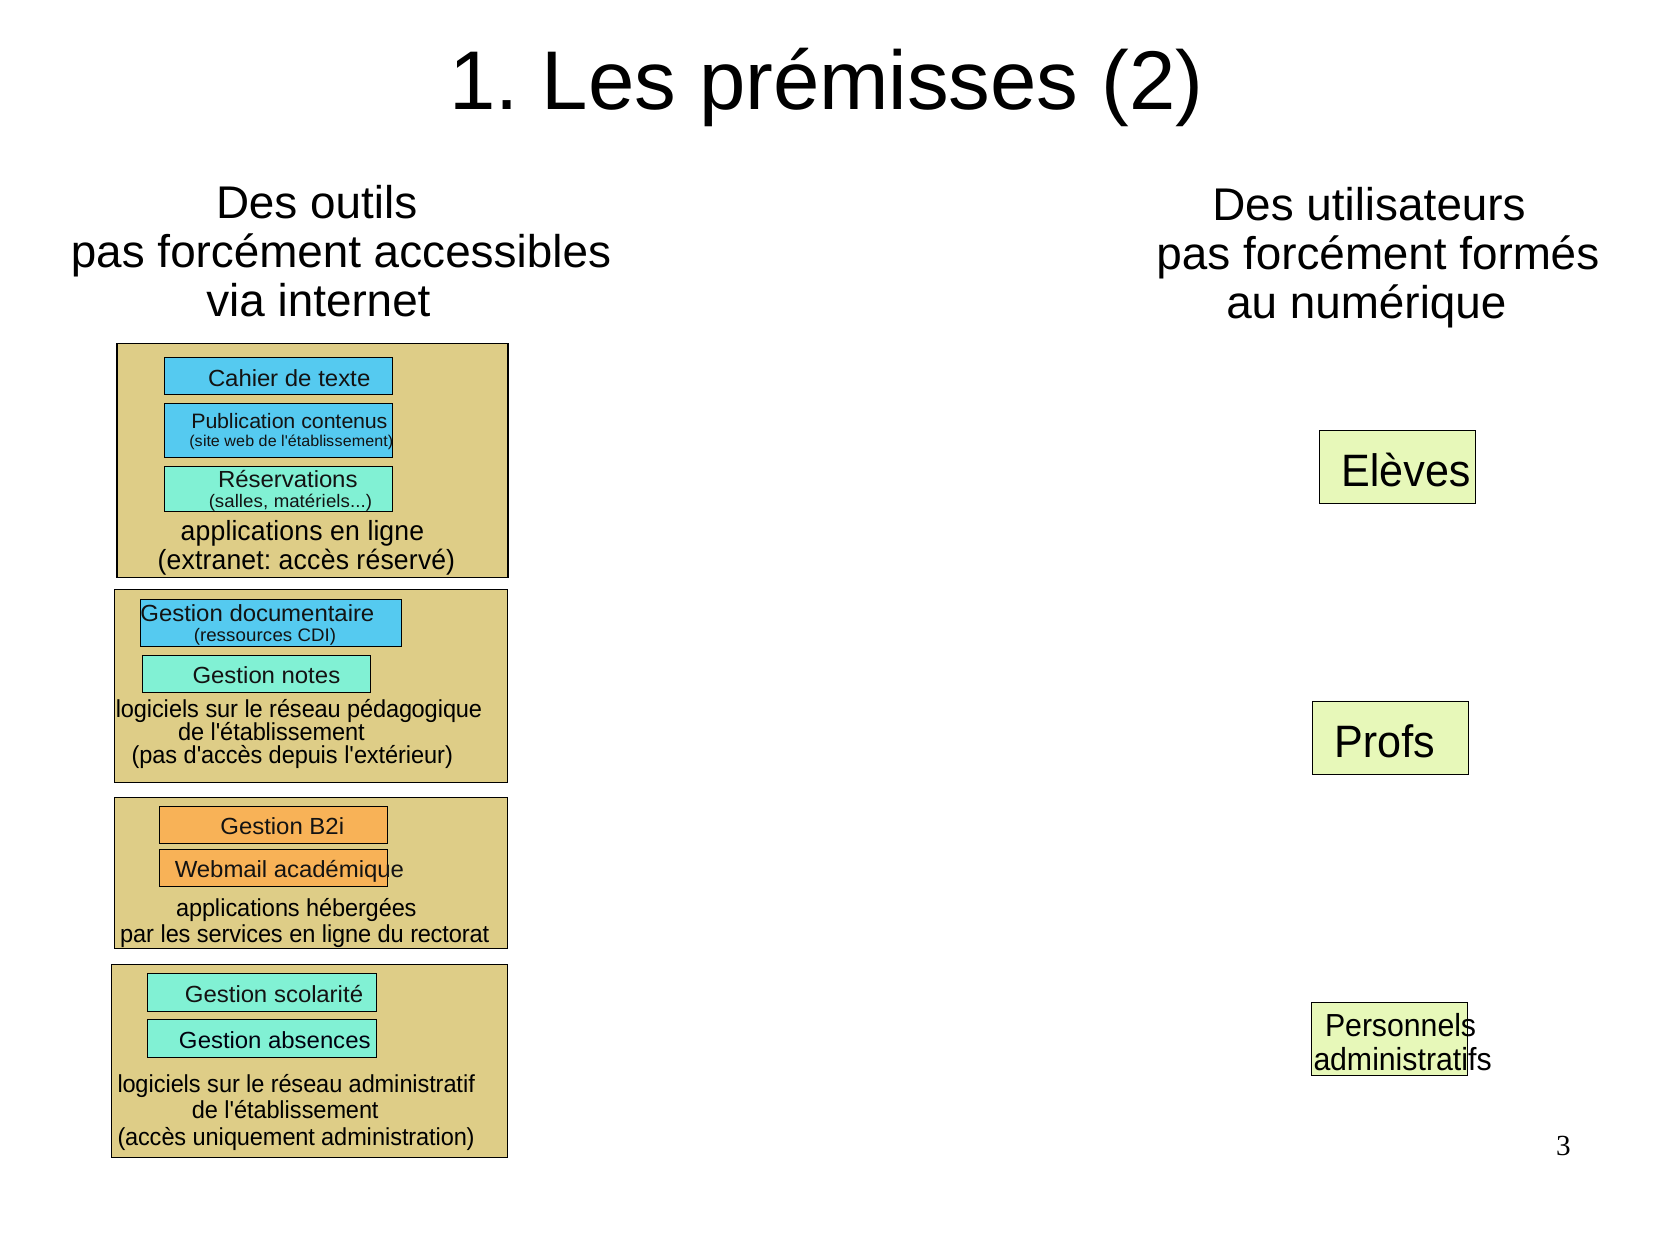

# 1. Les prémisses (2)
Des outils
Des utilisateurs
pas forcément accessibles
pas forcément formés
via internet
au numérique
Cahier de texte
Publication contenus
(site web de l'établissement)
Elèves
Réservations
(salles, matériels...)
applications en ligne
(extranet: accès réservé)
Gestion documentaire
(ressources CDI)
Gestion notes
logiciels sur le réseau pédagogique
Profs
de l'établissement
(pas d'accès depuis l'extérieur)
Gestion B2i
Webmail académique
applications hébergées
par les services en ligne du rectorat
Gestion scolarité
Personnels
Gestion absences
administratifs
logiciels sur le réseau administratif
de l'établissement
(accès uniquement administration)
3